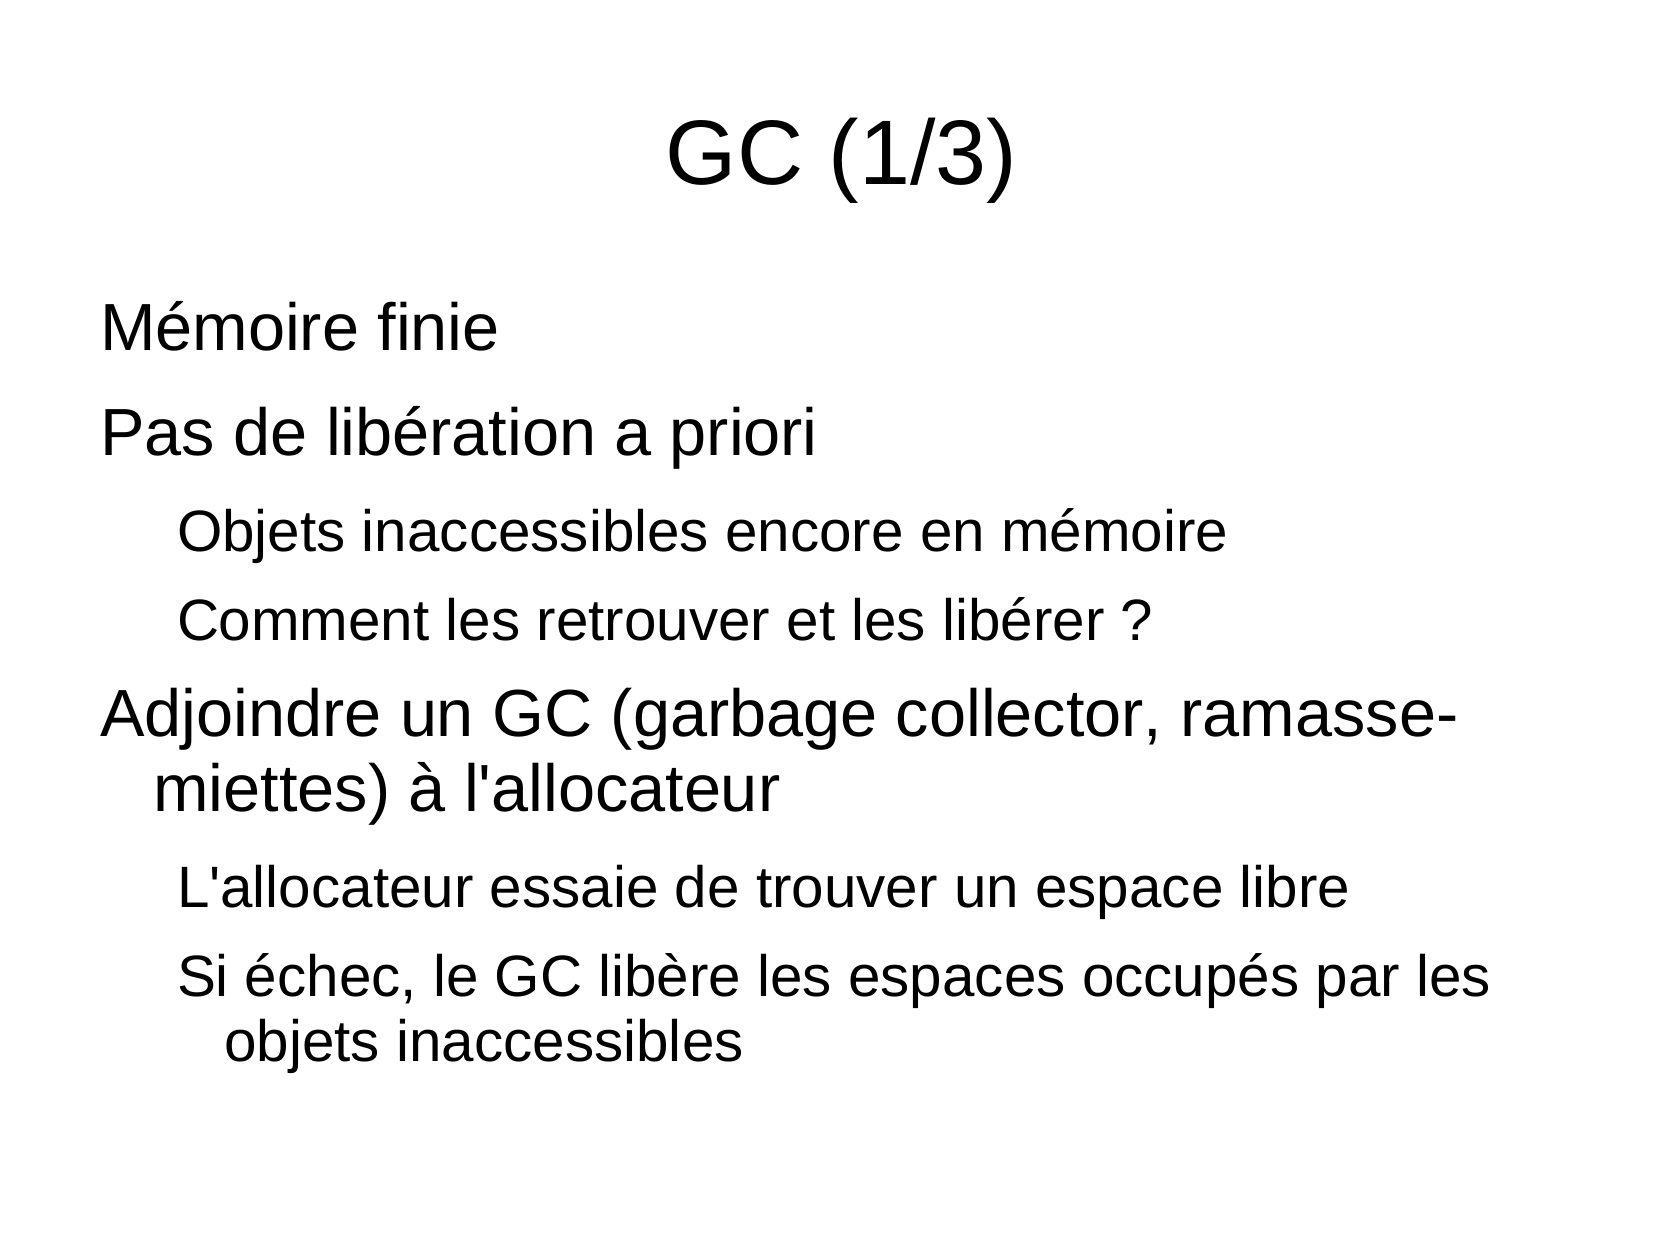

# GC (1/3)
Mémoire finie
Pas de libération a priori
Objets inaccessibles encore en mémoire
Comment les retrouver et les libérer ?
Adjoindre un GC (garbage collector, ramasse-miettes) à l'allocateur
L'allocateur essaie de trouver un espace libre
Si échec, le GC libère les espaces occupés par les objets inaccessibles